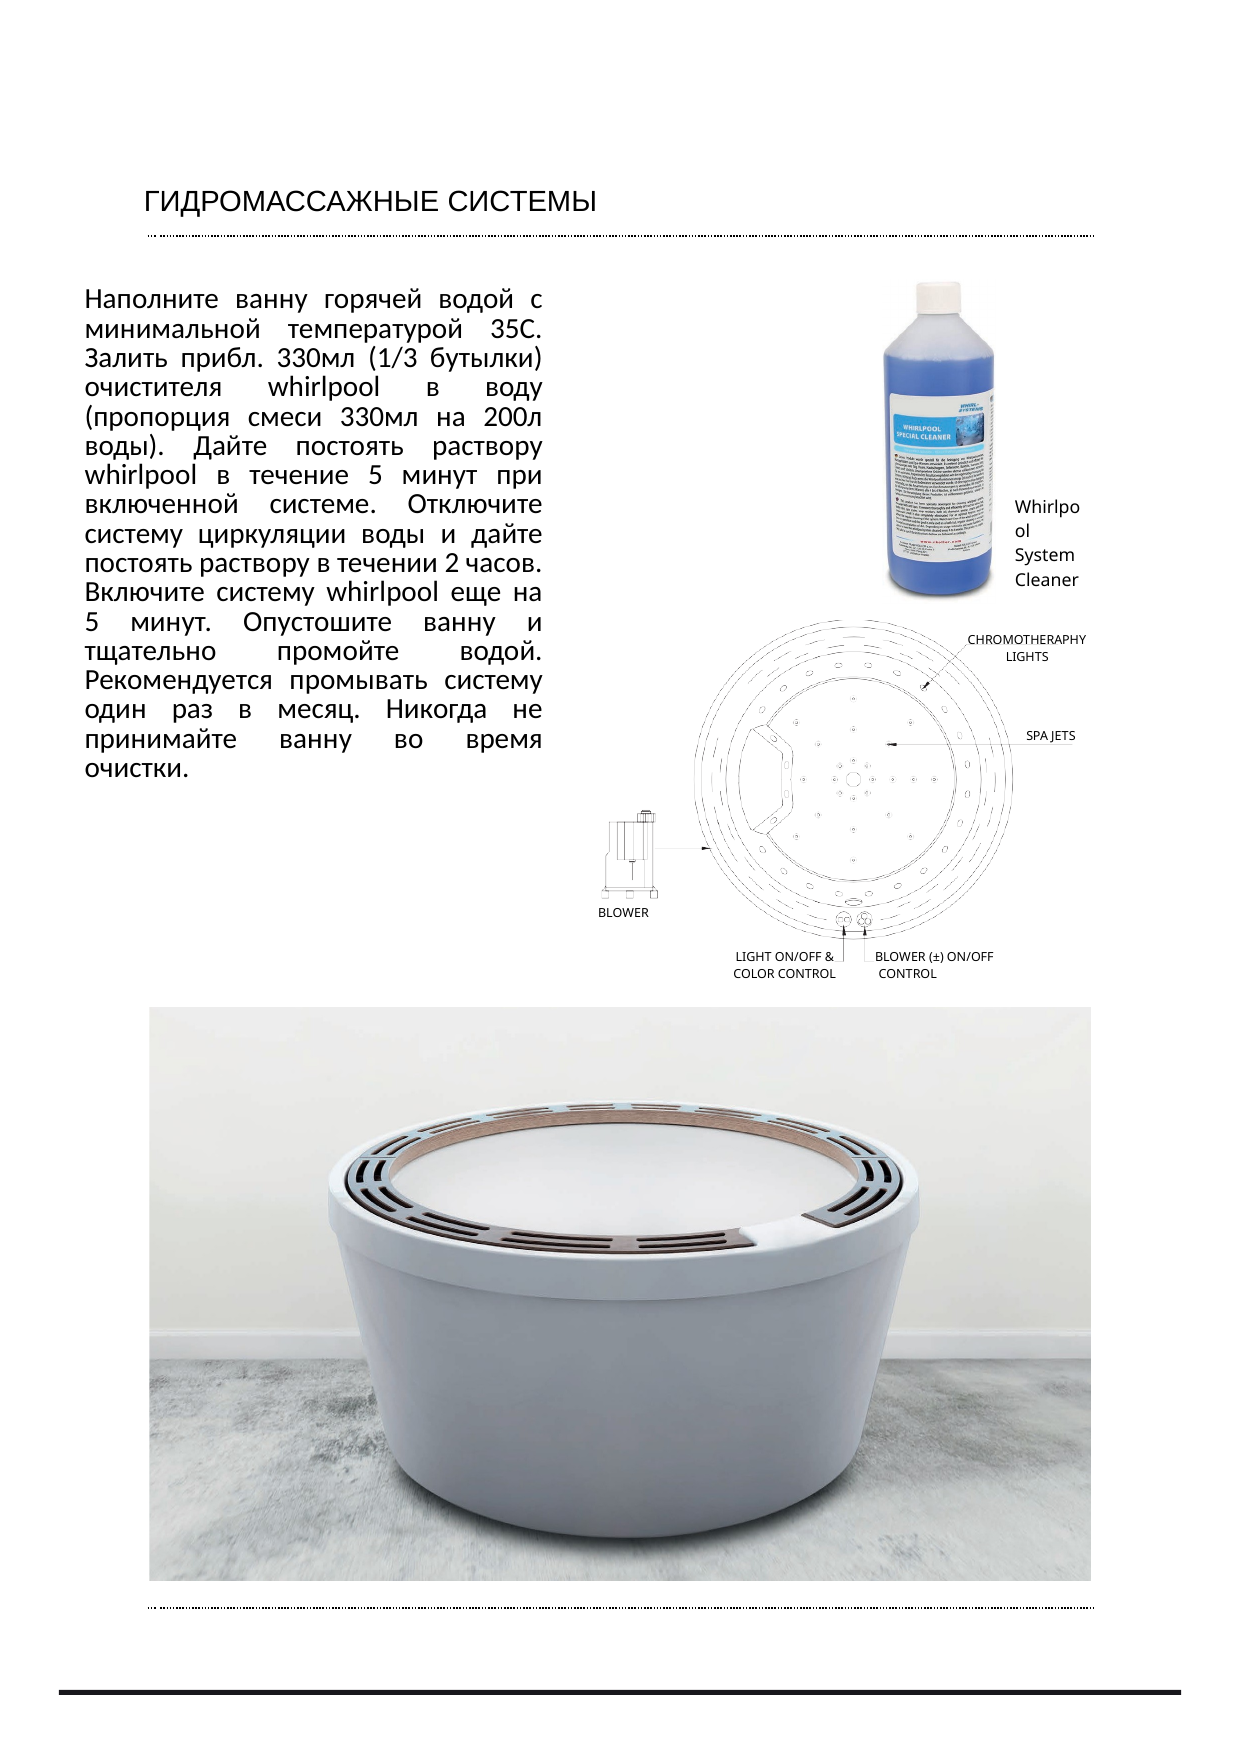

ГИДРОМАССАЖНЫЕ СИСТЕМЫ
Наполните ванну горячей водой с минимальной температурой 35С. Залить прибл. 330мл (1/3 бутылки) очистителя whirlpool в воду (пропорция смеси 330мл на 200л воды). Дайте постоять раствору whirlpool в течение 5 минут при включенной системе. Отключите систему циркуляции воды и дайте постоять раствору в течении 2 часов. Включите систему whirlpool еще на 5 минут. Опустошите ванну и тщательно промойте водой. Рекомендуется промывать систему один раз в месяц. Никогда не принимайте ванну во время очистки.
Whirlpool System Cleaner
CHROMOTHERAPHY LIGHTS
SPA JETS
BLOWER
LIGHT ON/OFF & COLOR CONTROL
BLOWER (±) ON/OFF CONTROL